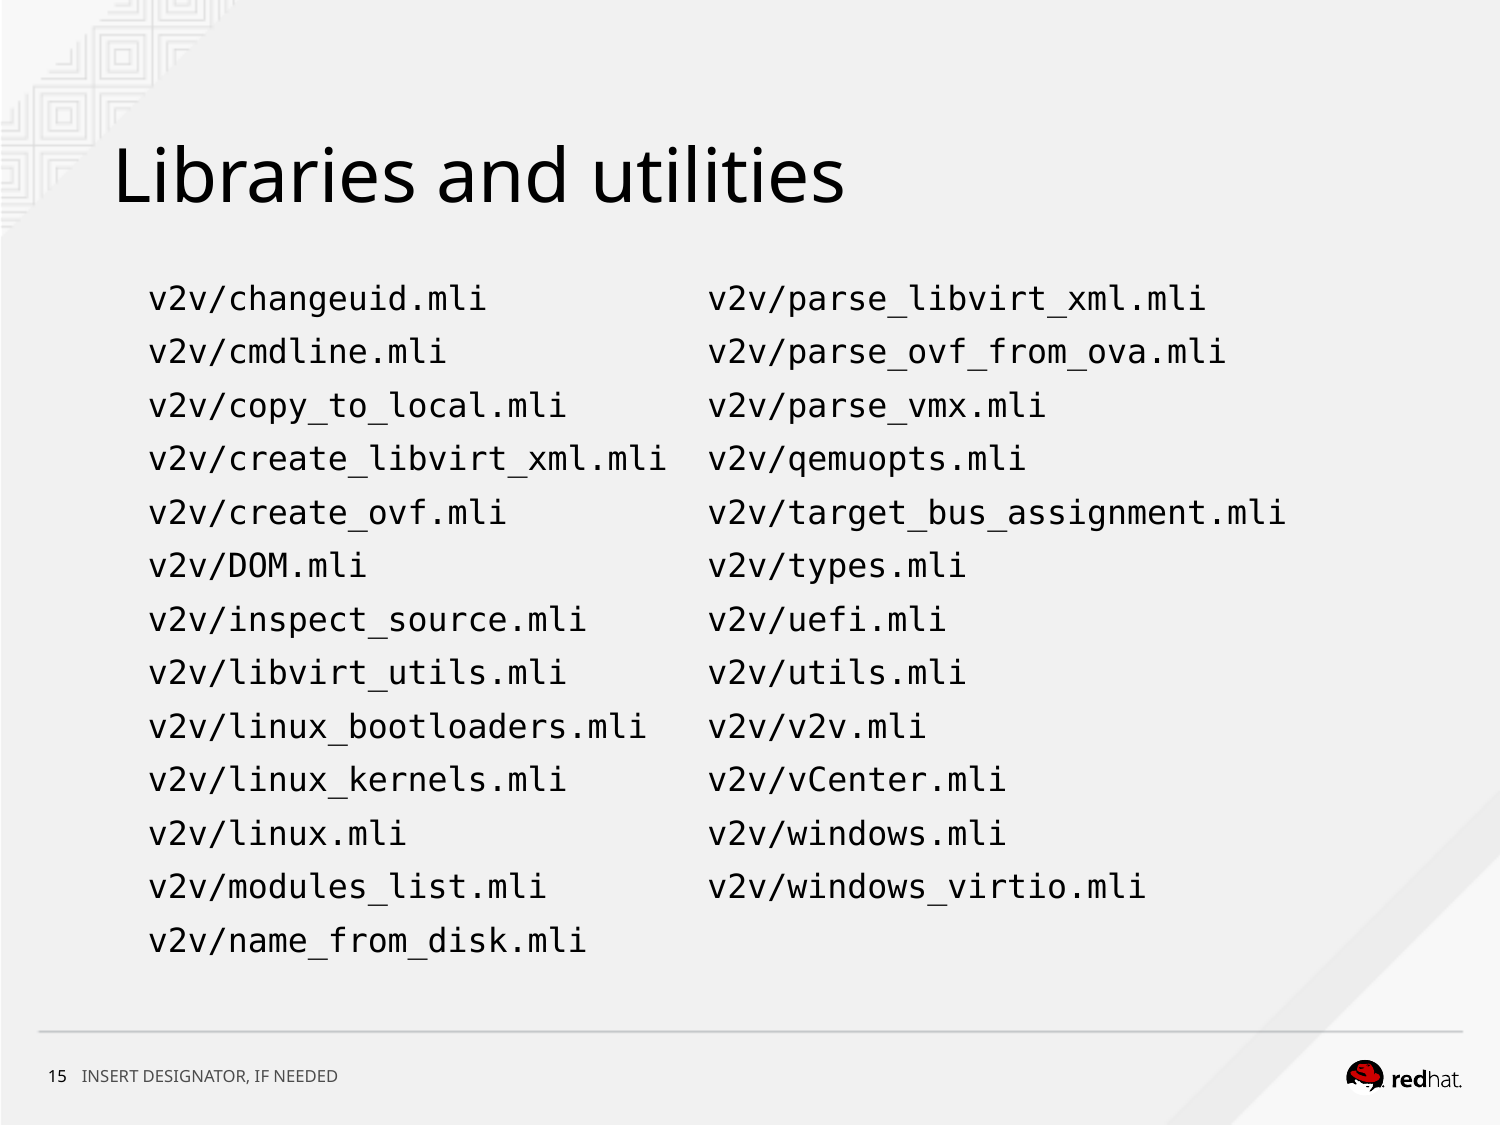

# Libraries and utilities
v2v/changeuid.mli v2v/parse_libvirt_xml.mli
v2v/cmdline.mli v2v/parse_ovf_from_ova.mli
v2v/copy_to_local.mli v2v/parse_vmx.mli
v2v/create_libvirt_xml.mli v2v/qemuopts.mli
v2v/create_ovf.mli v2v/target_bus_assignment.mli
v2v/DOM.mli v2v/types.mli
v2v/inspect_source.mli v2v/uefi.mli
v2v/libvirt_utils.mli v2v/utils.mli
v2v/linux_bootloaders.mli v2v/v2v.mli
v2v/linux_kernels.mli v2v/vCenter.mli
v2v/linux.mli v2v/windows.mli
v2v/modules_list.mli v2v/windows_virtio.mli
v2v/name_from_disk.mli
15
INSERT DESIGNATOR, IF NEEDED